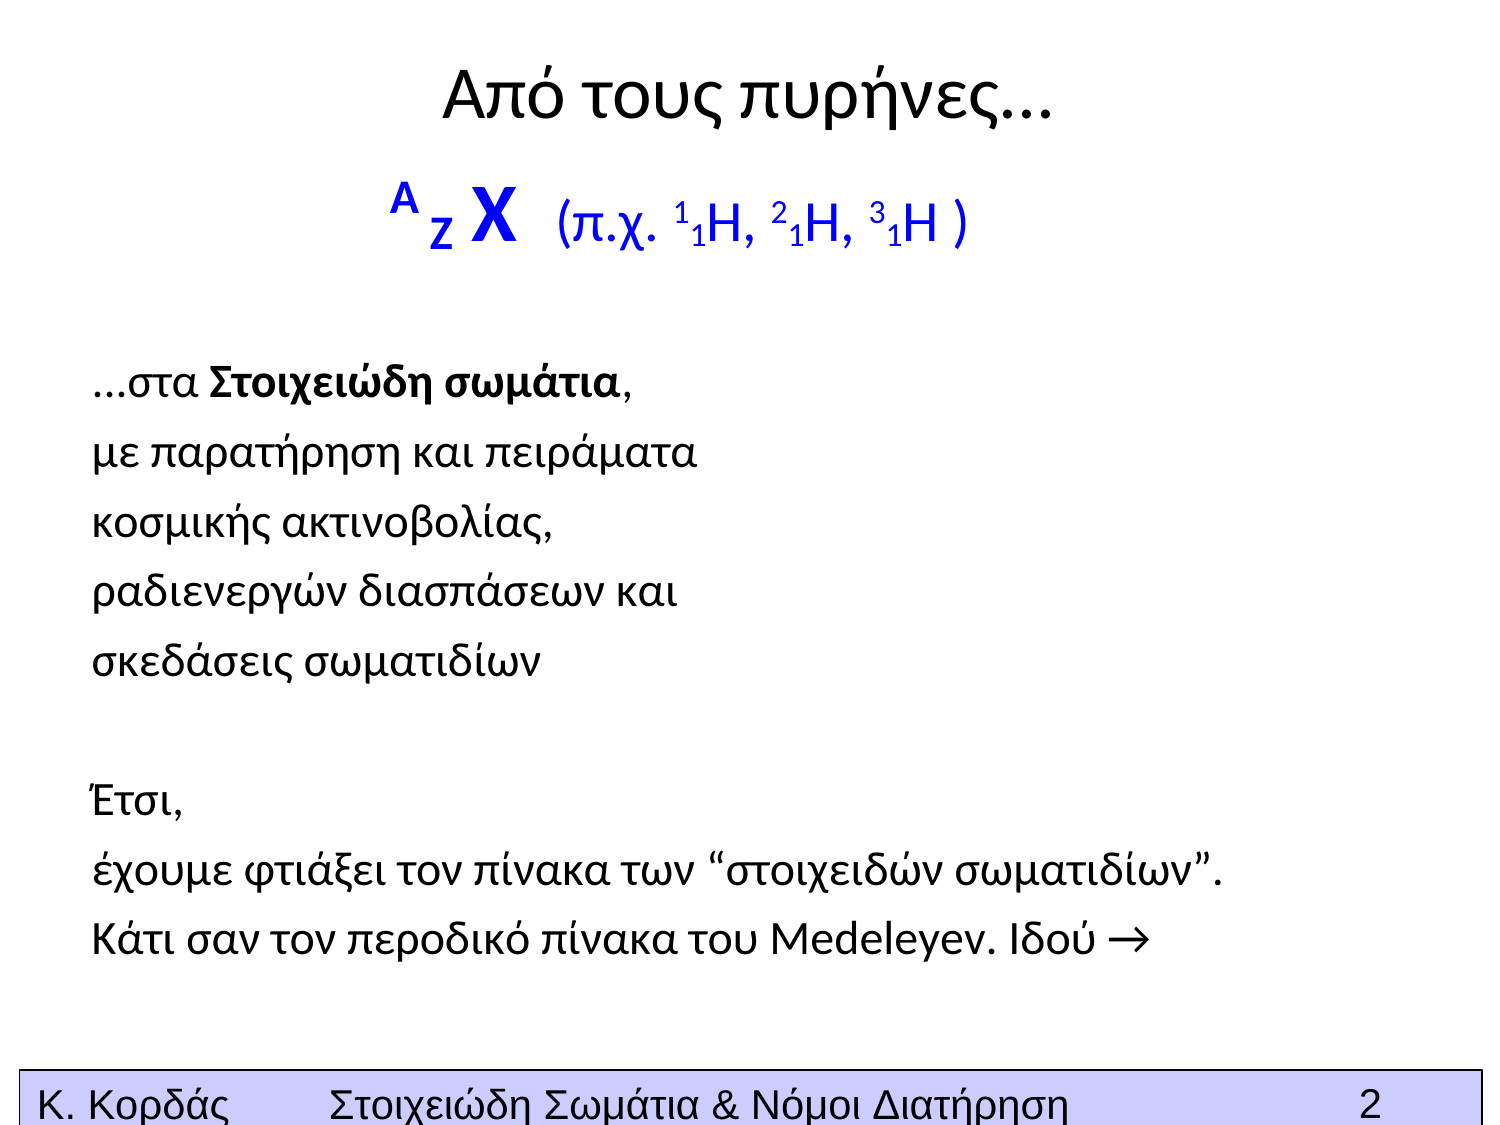

# Από τους πυρήνες...
Α Ζ Χ (π.χ. 11H, 21H, 31H )
...στα Στοιχειώδη σωμάτια,
με παρατήρηση και πειράματα
κοσμικής ακτινοβολίας,
ραδιενεργών διασπάσεων και
σκεδάσεις σωματιδίων
Έτσι,
έχουμε φτιάξει τον πίνακα των “στοιχειδών σωματιδίων”.
Κάτι σαν τον περοδικό πίνακα του Medeleyev. Ιδού →
2
Κ. Κορδάς
Στοιχειώδη Σωμάτια & Νόμοι Διατήρησης